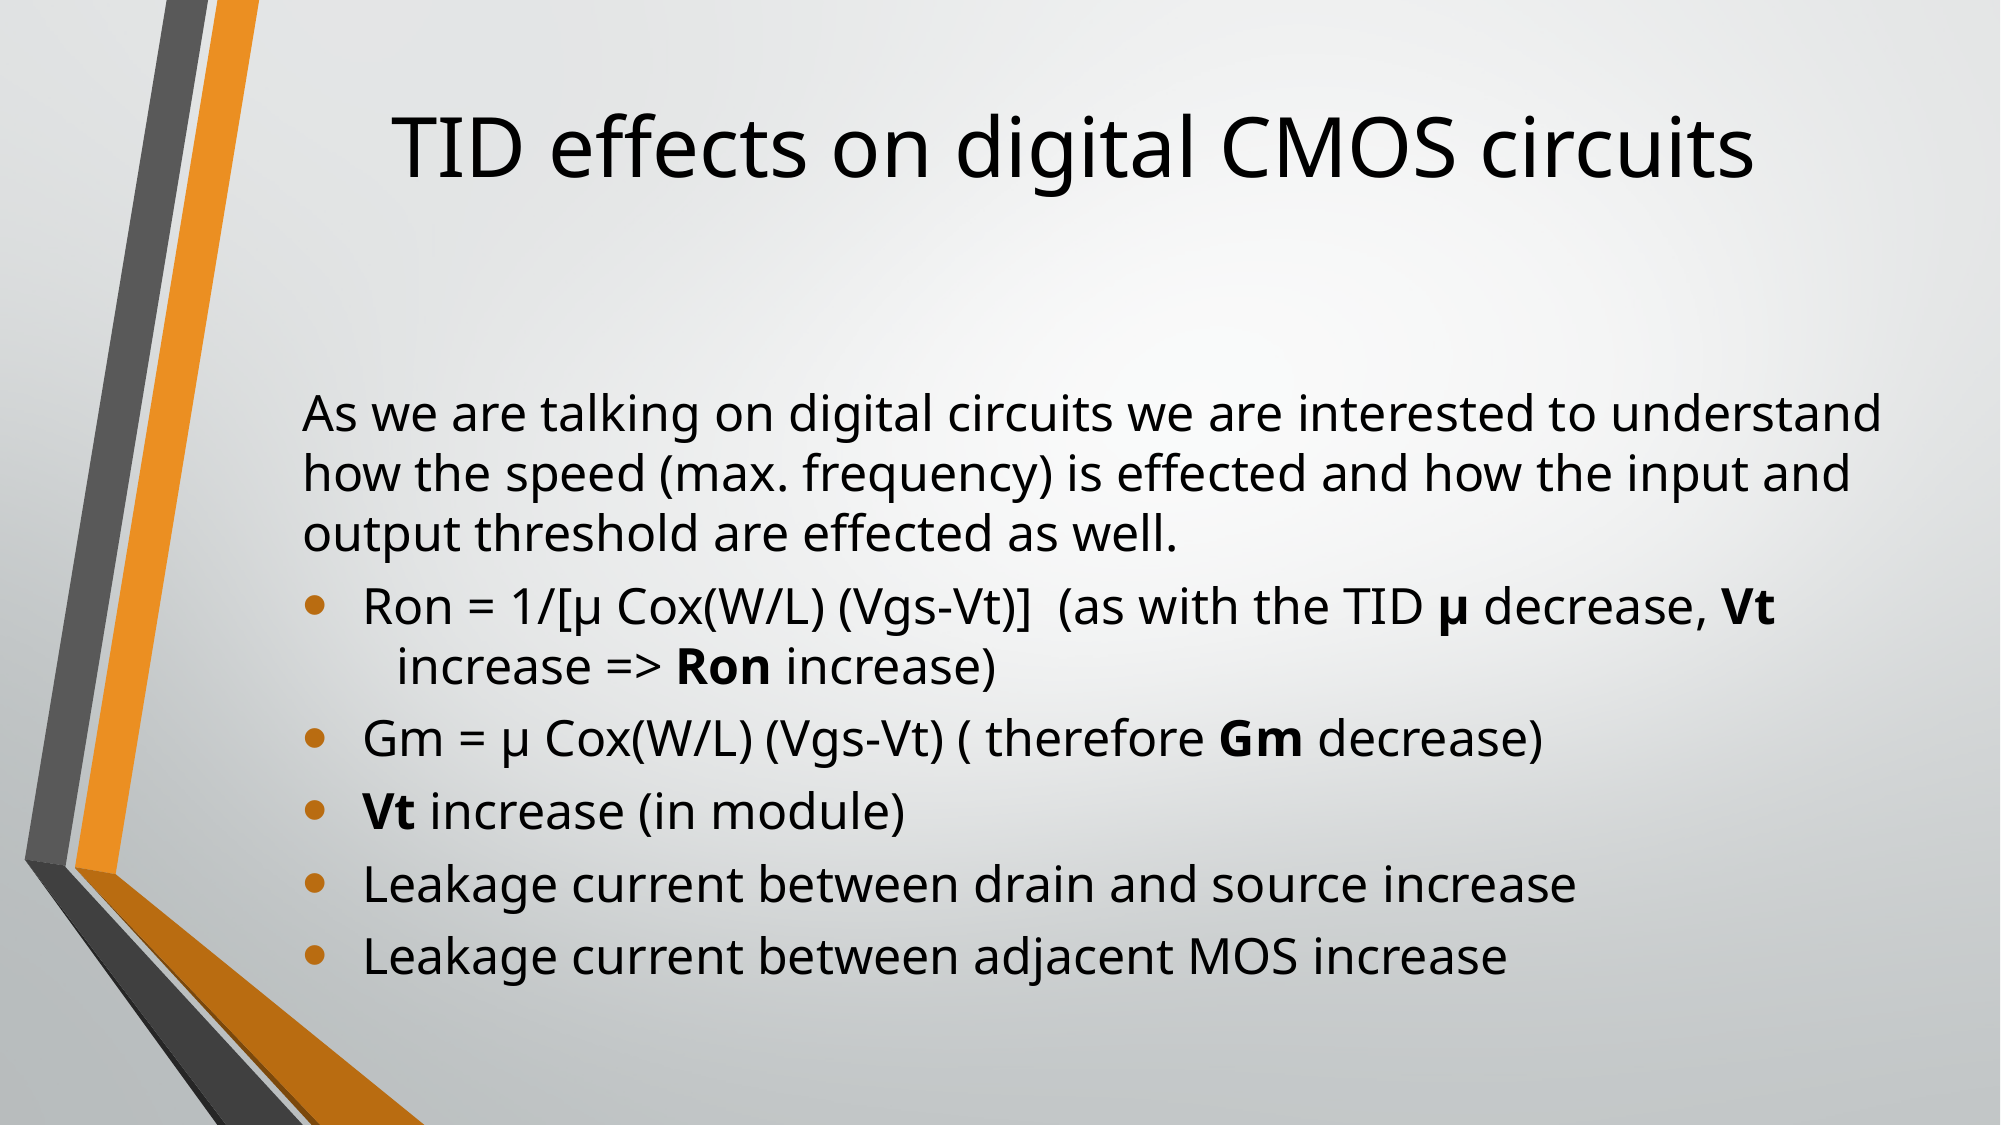

# TID effects on digital CMOS circuits
As we are talking on digital circuits we are interested to understand how the speed (max. frequency) is effected and how the input and output threshold are effected as well.
 Ron = 1/[μ Cox(W/L) (Vgs-Vt)] (as with the TID μ decrease, Vt increase => Ron increase)
 Gm = μ Cox(W/L) (Vgs-Vt) ( therefore Gm decrease)
 Vt increase (in module)
 Leakage current between drain and source increase
 Leakage current between adjacent MOS increase